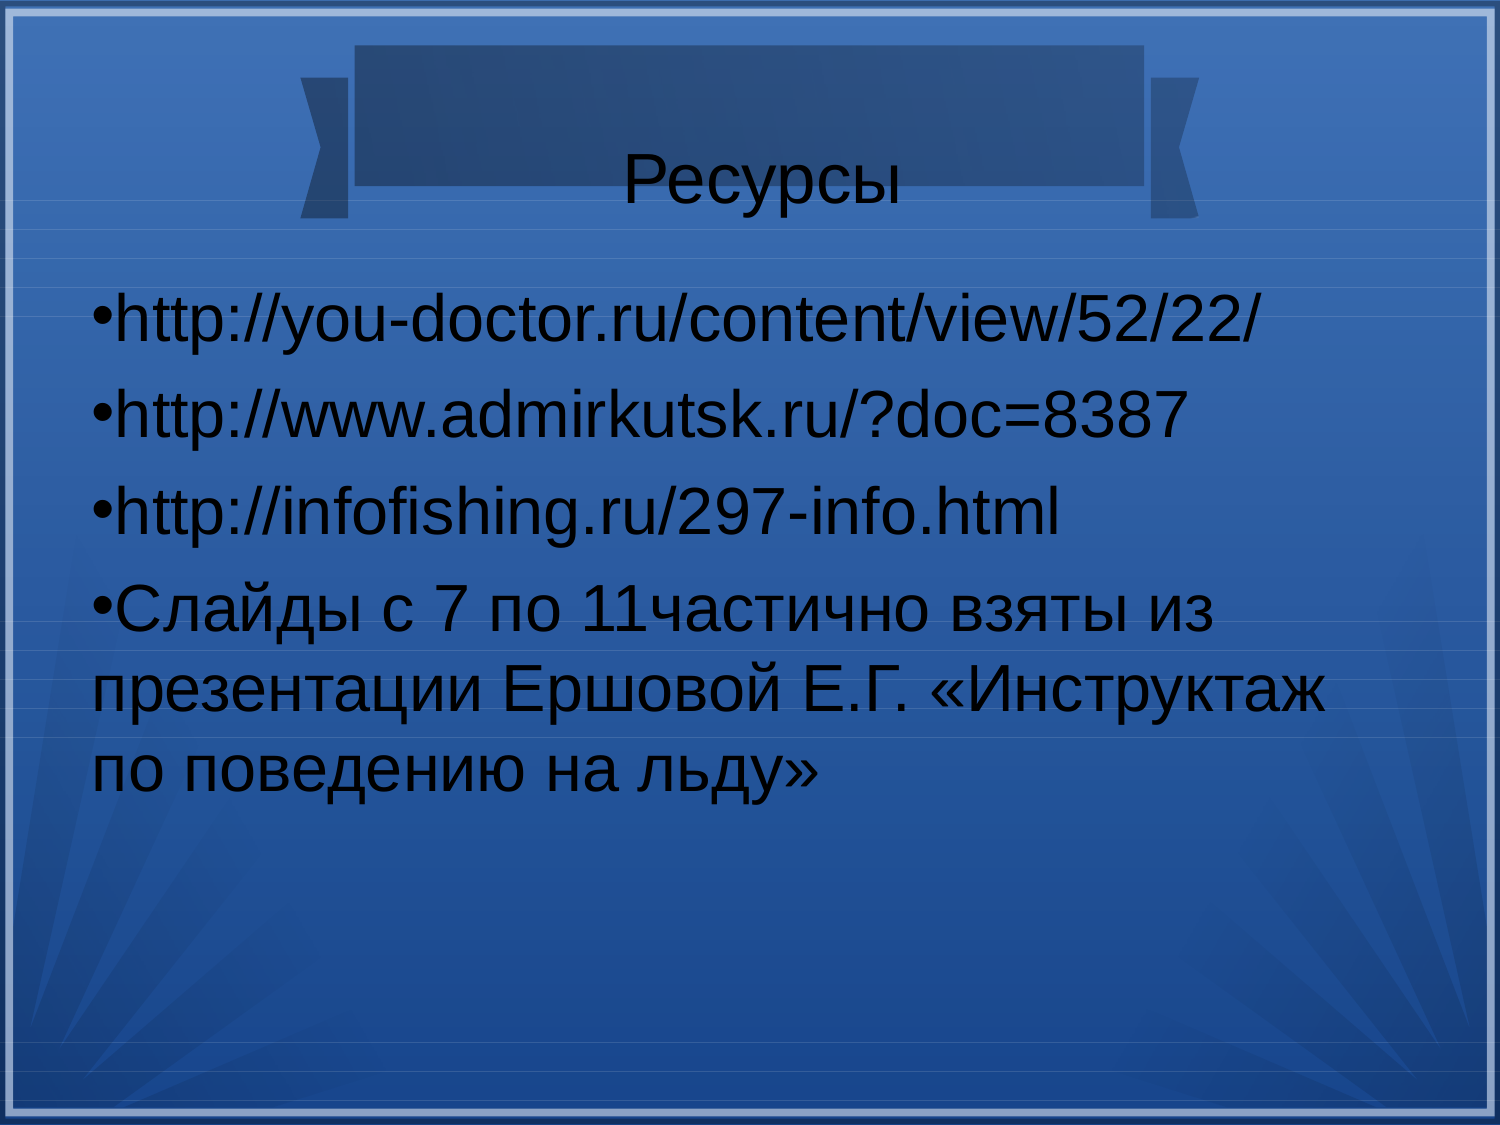

# Ресурсы
http://you-doctor.ru/content/view/52/22/
http://www.admirkutsk.ru/?doc=8387
http://infofishing.ru/297-info.html
Слайды с 7 по 11частично взяты из презентации Ершовой Е.Г. «Инструктаж по поведению на льду»